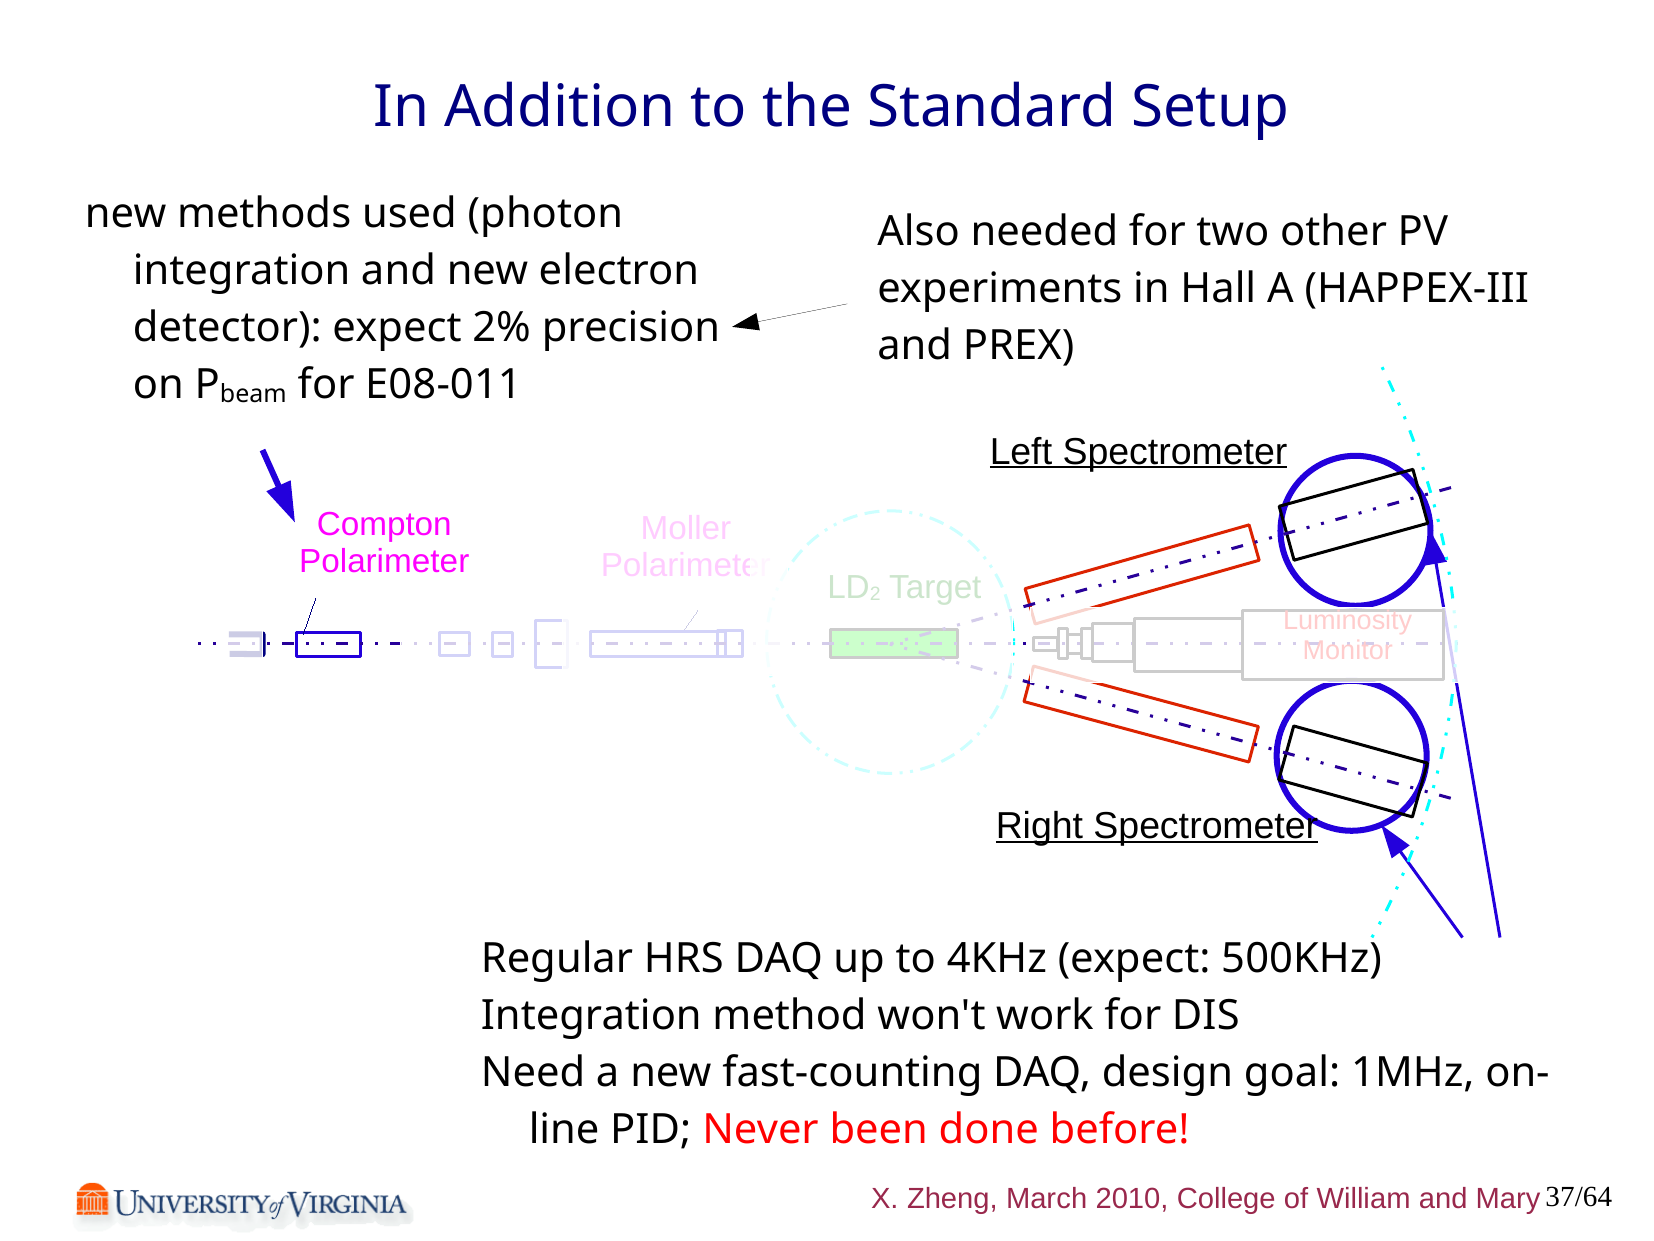

# In Addition to the Standard Setup
new methods used (photon integration and new electron detector): expect 2% precision on Pbeam for E08-011
Also needed for two other PV experiments in Hall A (HAPPEX-III and PREX)
Left Spectrometer
Compton
Polarimeter
Moller Polarimeter
LD2 Target
Luminosity Monitor
Right Spectrometer
Regular HRS DAQ up to 4KHz (expect: 500KHz)
Integration method won't work for DIS
Need a new fast-counting DAQ, design goal: 1MHz, on-line PID; Never been done before!